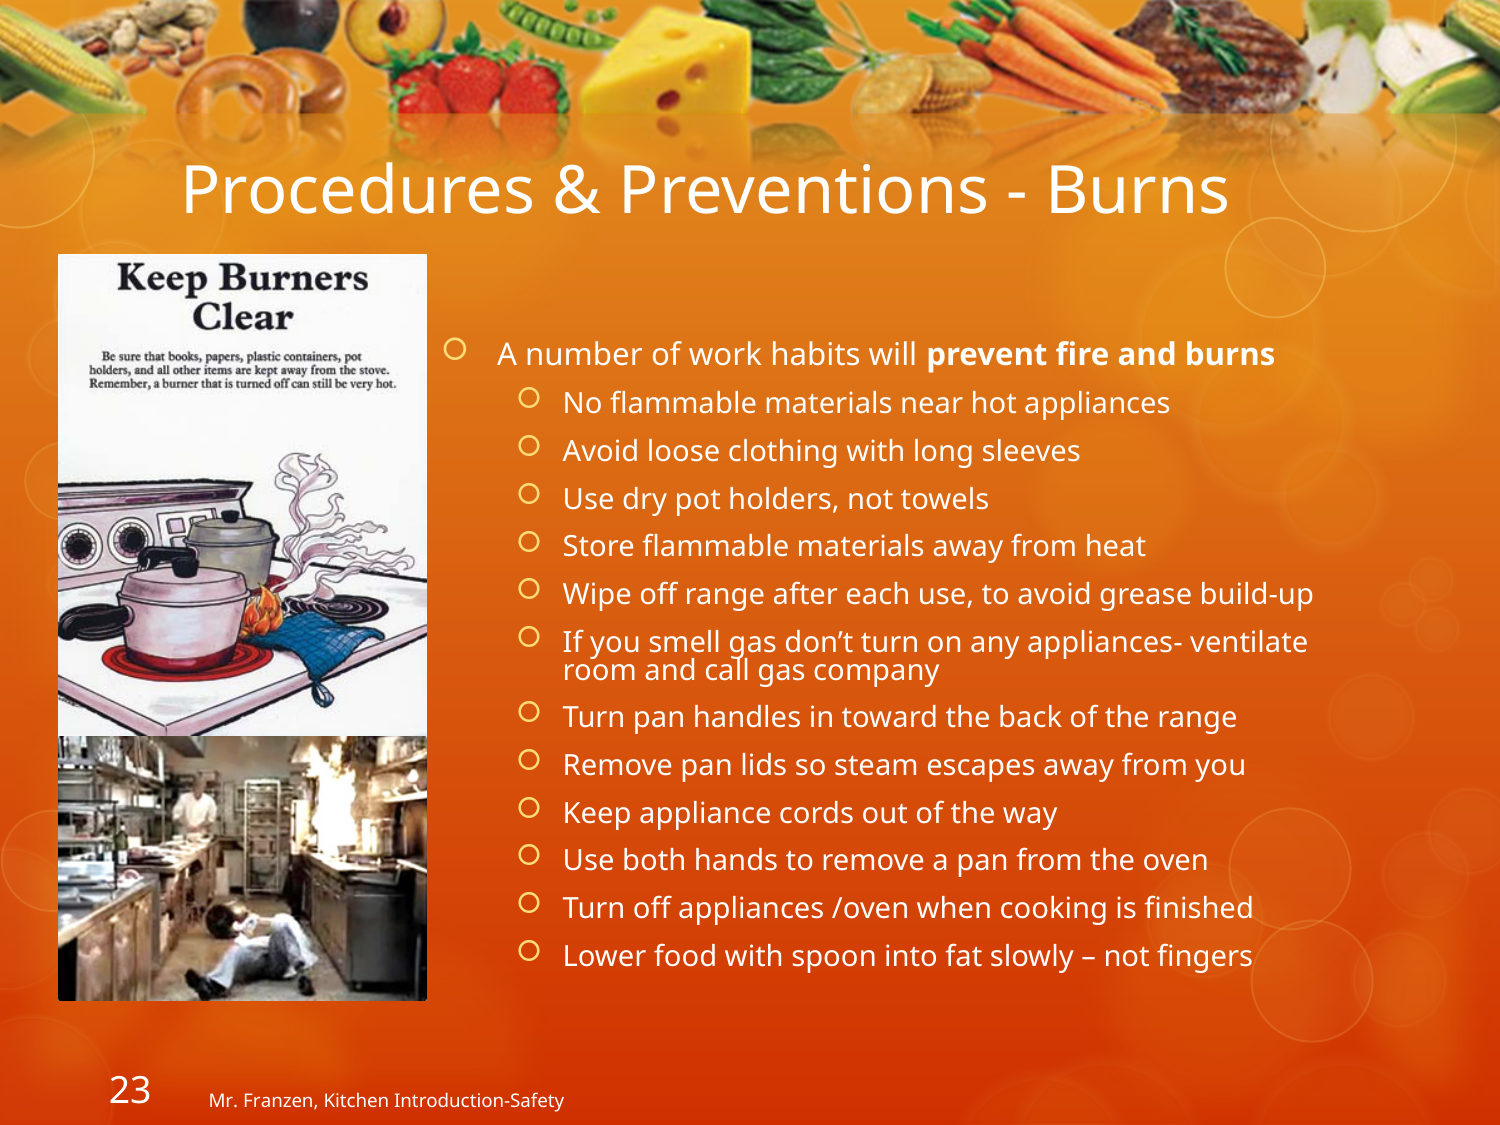

# Procedures & Preventions - Burns
A number of work habits will prevent fire and burns
No flammable materials near hot appliances
Avoid loose clothing with long sleeves
Use dry pot holders, not towels
Store flammable materials away from heat
Wipe off range after each use, to avoid grease build-up
If you smell gas don’t turn on any appliances- ventilate room and call gas company
Turn pan handles in toward the back of the range
Remove pan lids so steam escapes away from you
Keep appliance cords out of the way
Use both hands to remove a pan from the oven
Turn off appliances /oven when cooking is finished
Lower food with spoon into fat slowly – not fingers
Mr. Franzen, Kitchen Introduction-Safety